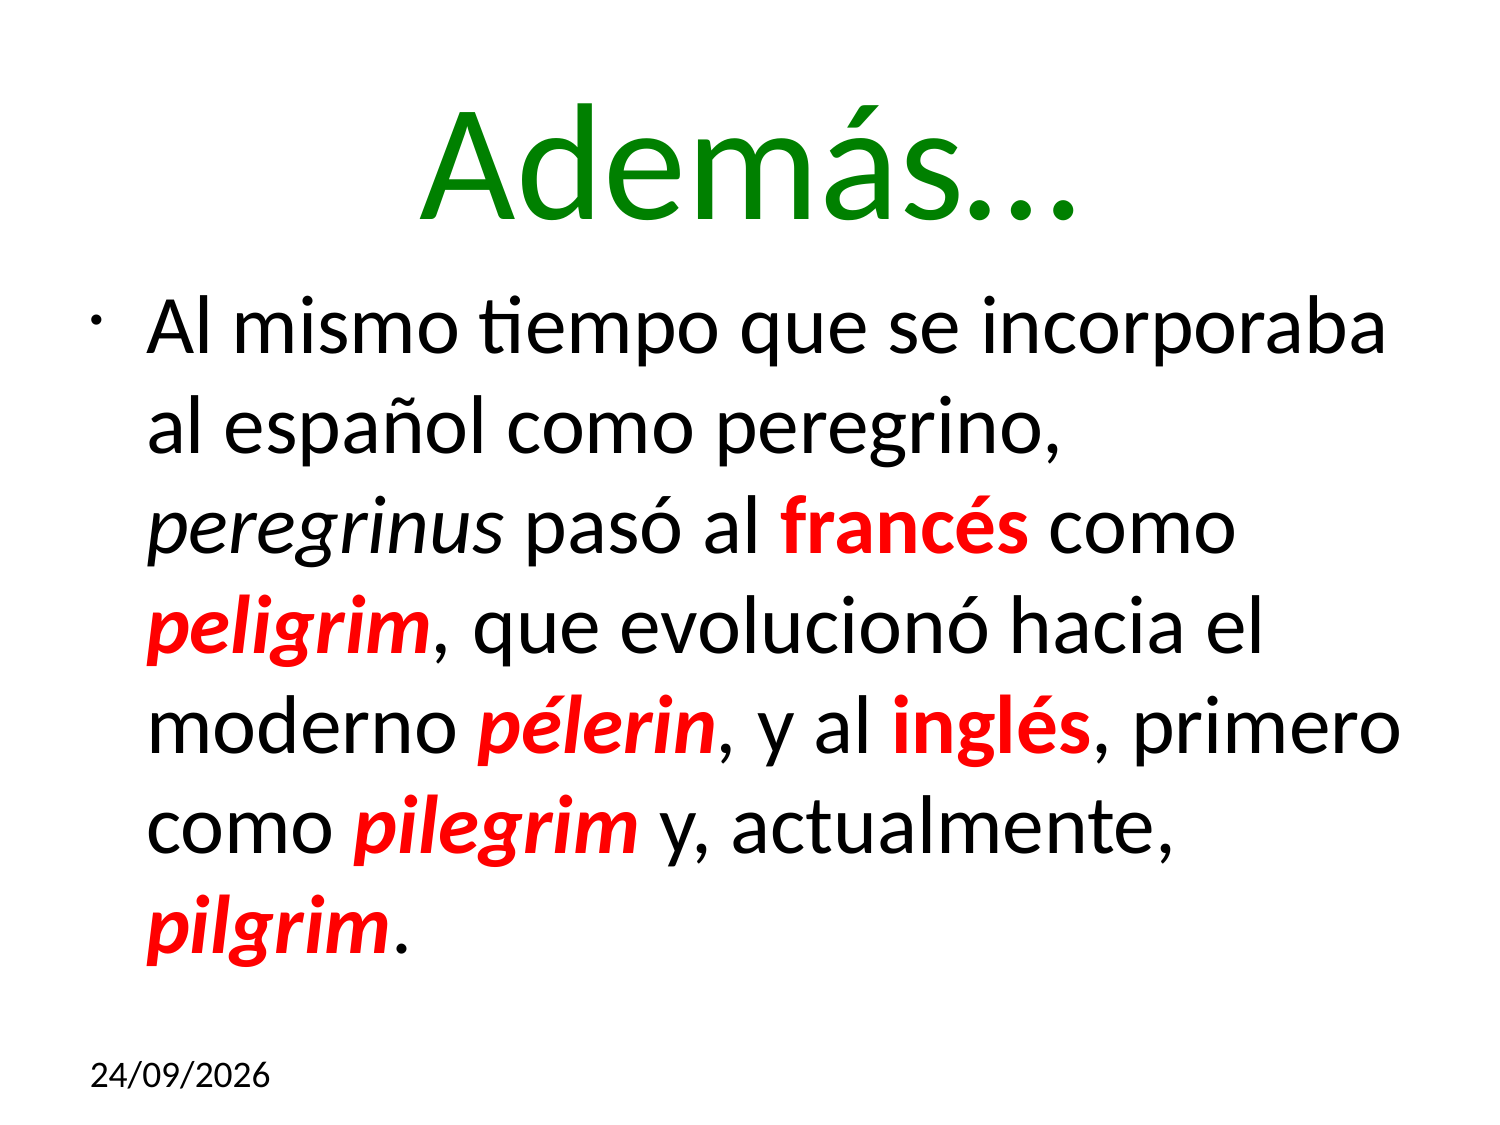

# Además…
Al mismo tiempo que se incorporaba al español como peregrino, peregrinus pasó al francés como peligrim, que evolucionó hacia el moderno pélerin, y al inglés, primero como pilegrim y, actualmente, pilgrim.
14 de avril de 2011